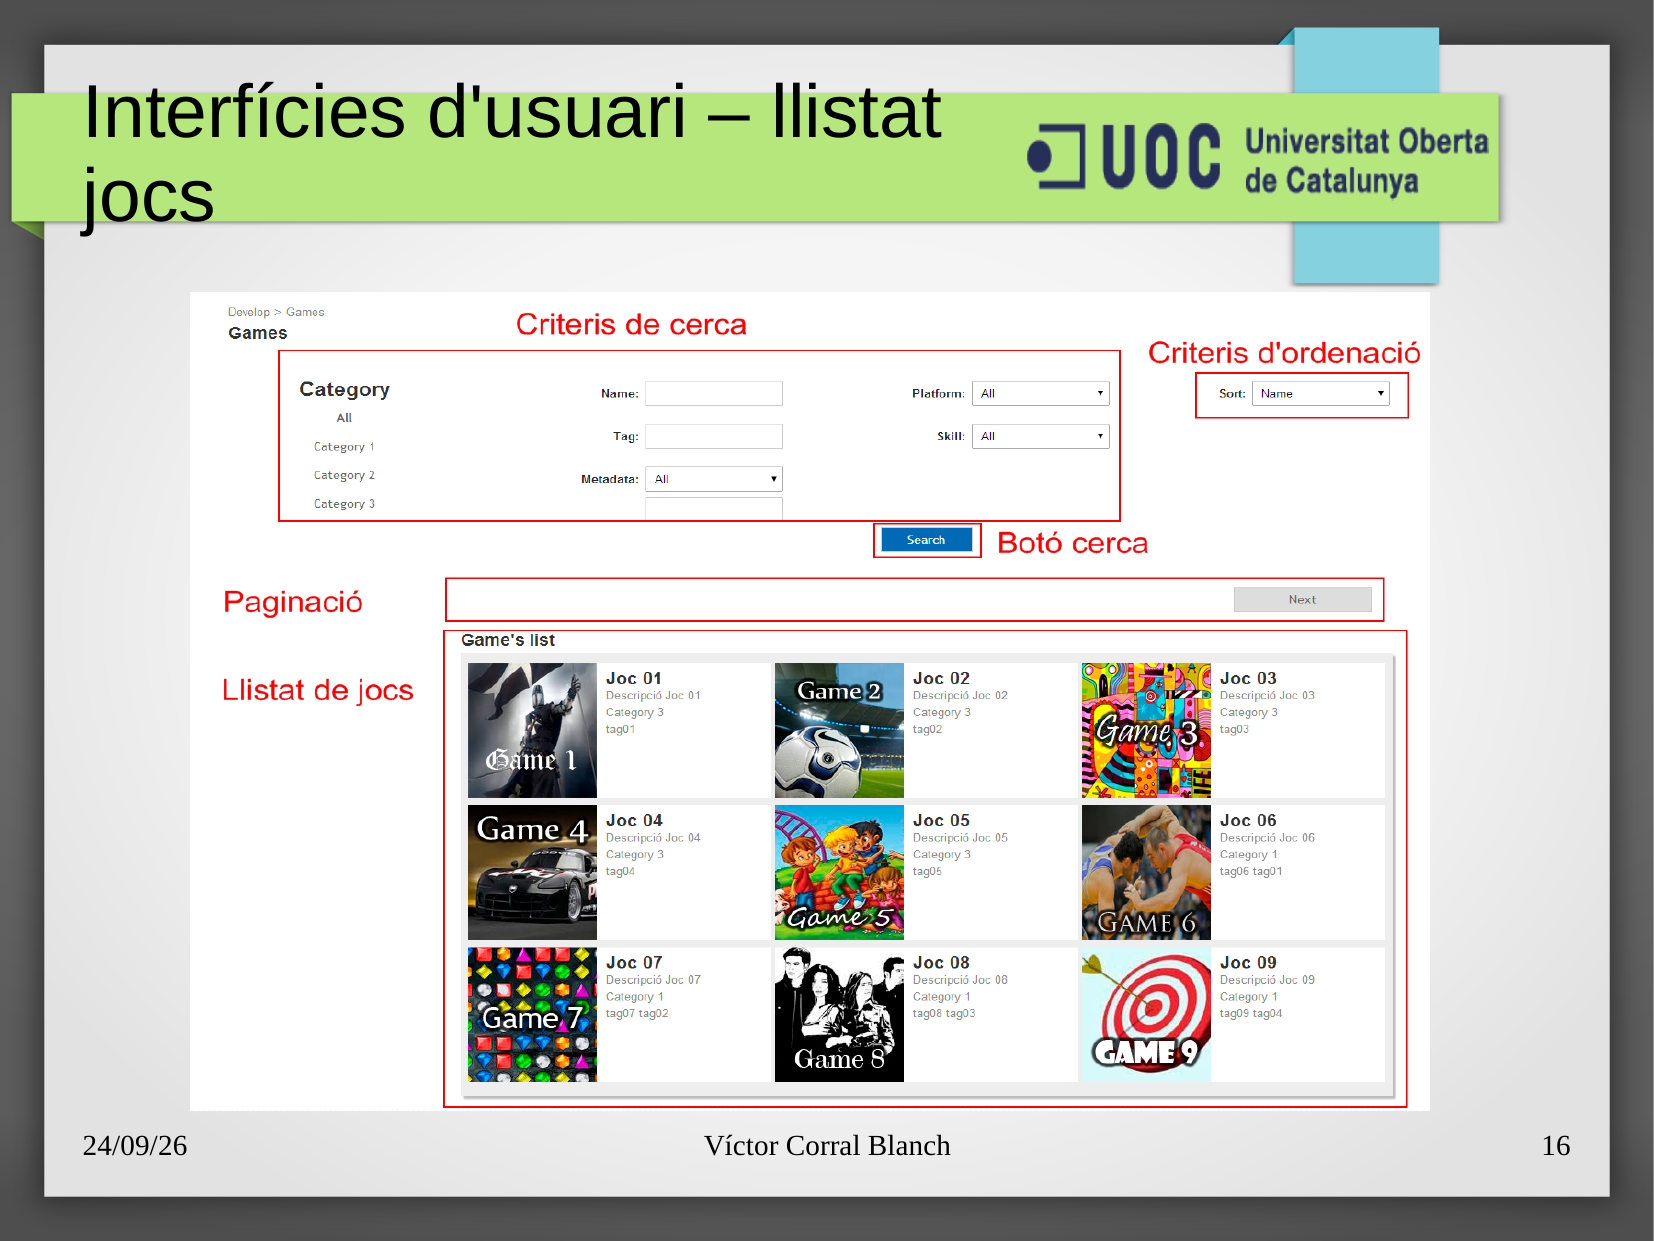

# Interfícies d'usuari – llistat jocs
Víctor Corral Blanch
16